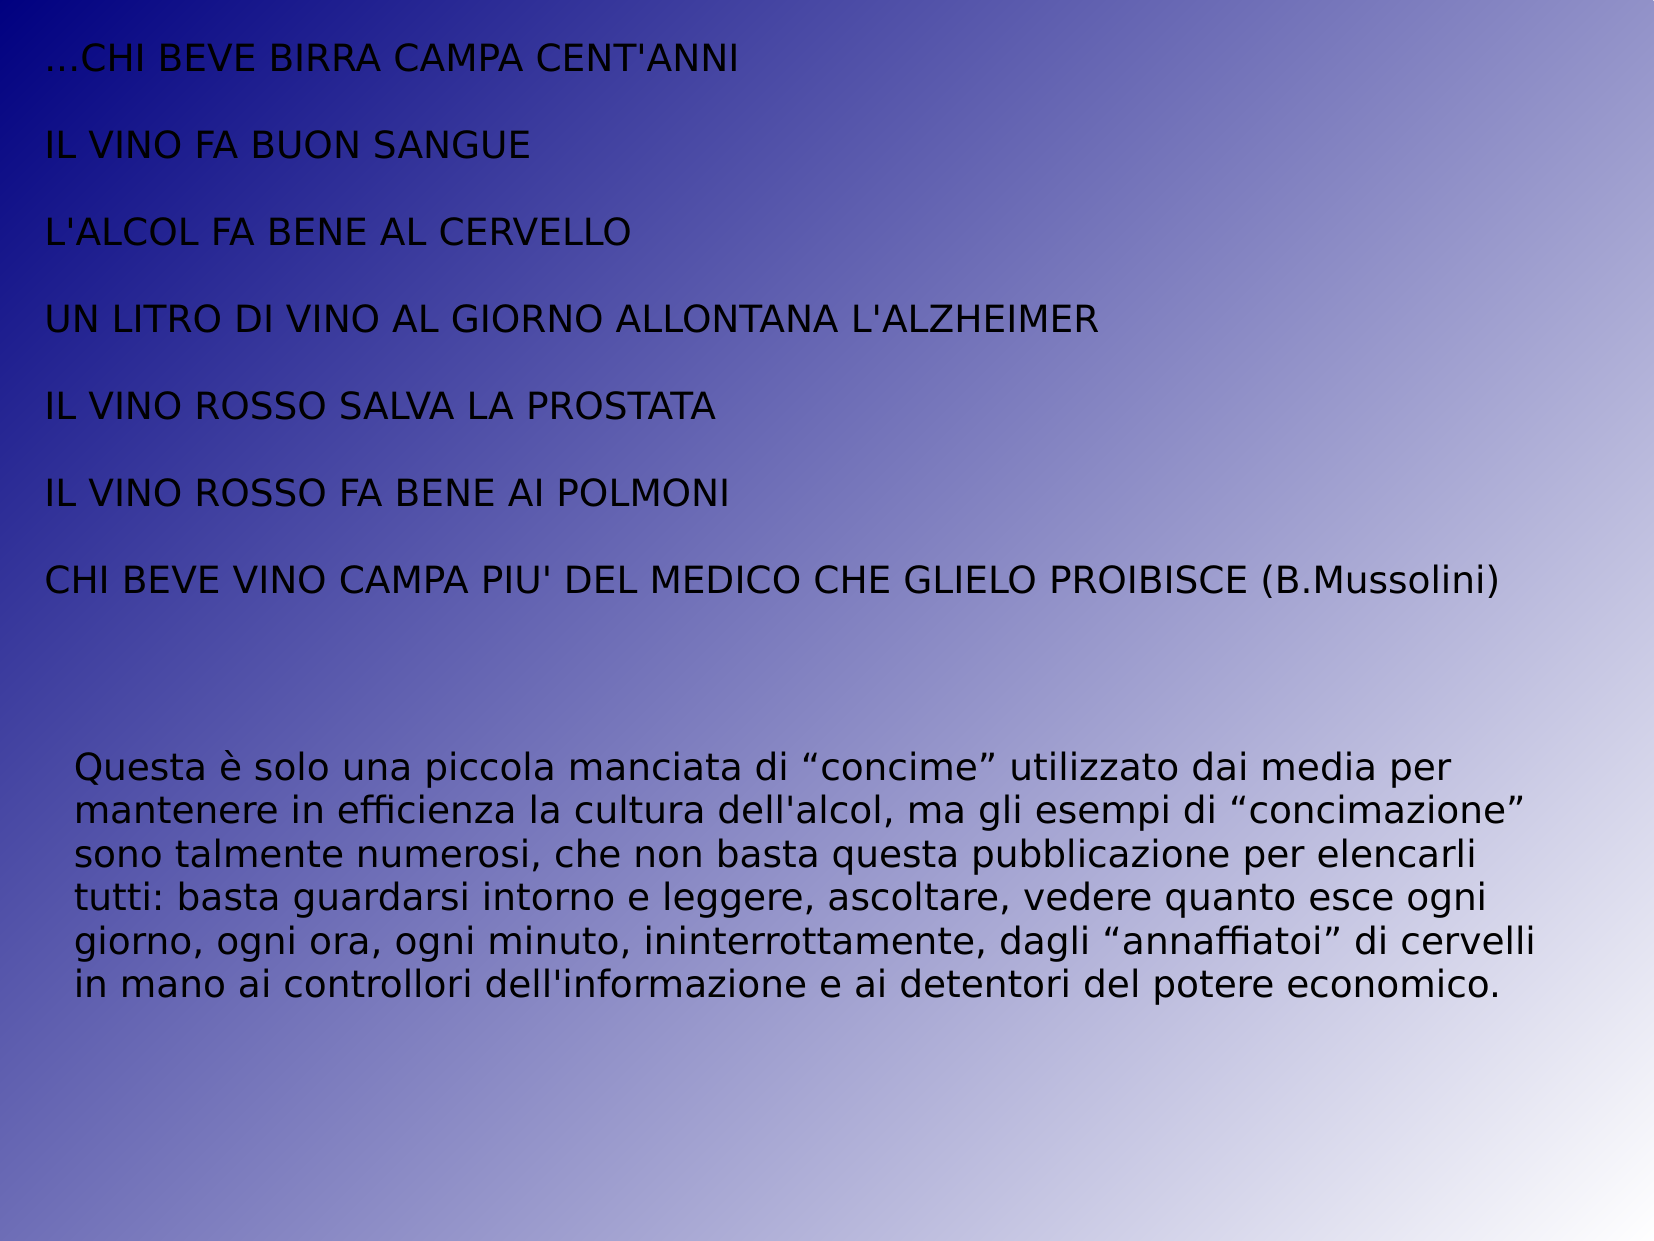

...CHI BEVE BIRRA CAMPA CENT'ANNI
IL VINO FA BUON SANGUE
L'ALCOL FA BENE AL CERVELLO
UN LITRO DI VINO AL GIORNO ALLONTANA L'ALZHEIMER
IL VINO ROSSO SALVA LA PROSTATA
IL VINO ROSSO FA BENE AI POLMONI
CHI BEVE VINO CAMPA PIU' DEL MEDICO CHE GLIELO PROIBISCE (B.Mussolini)
Questa è solo una piccola manciata di “concime” utilizzato dai media per mantenere in efficienza la cultura dell'alcol, ma gli esempi di “concimazione” sono talmente numerosi, che non basta questa pubblicazione per elencarli tutti: basta guardarsi intorno e leggere, ascoltare, vedere quanto esce ogni giorno, ogni ora, ogni minuto, ininterrottamente, dagli “annaffiatoi” di cervelli in mano ai controllori dell'informazione e ai detentori del potere economico.